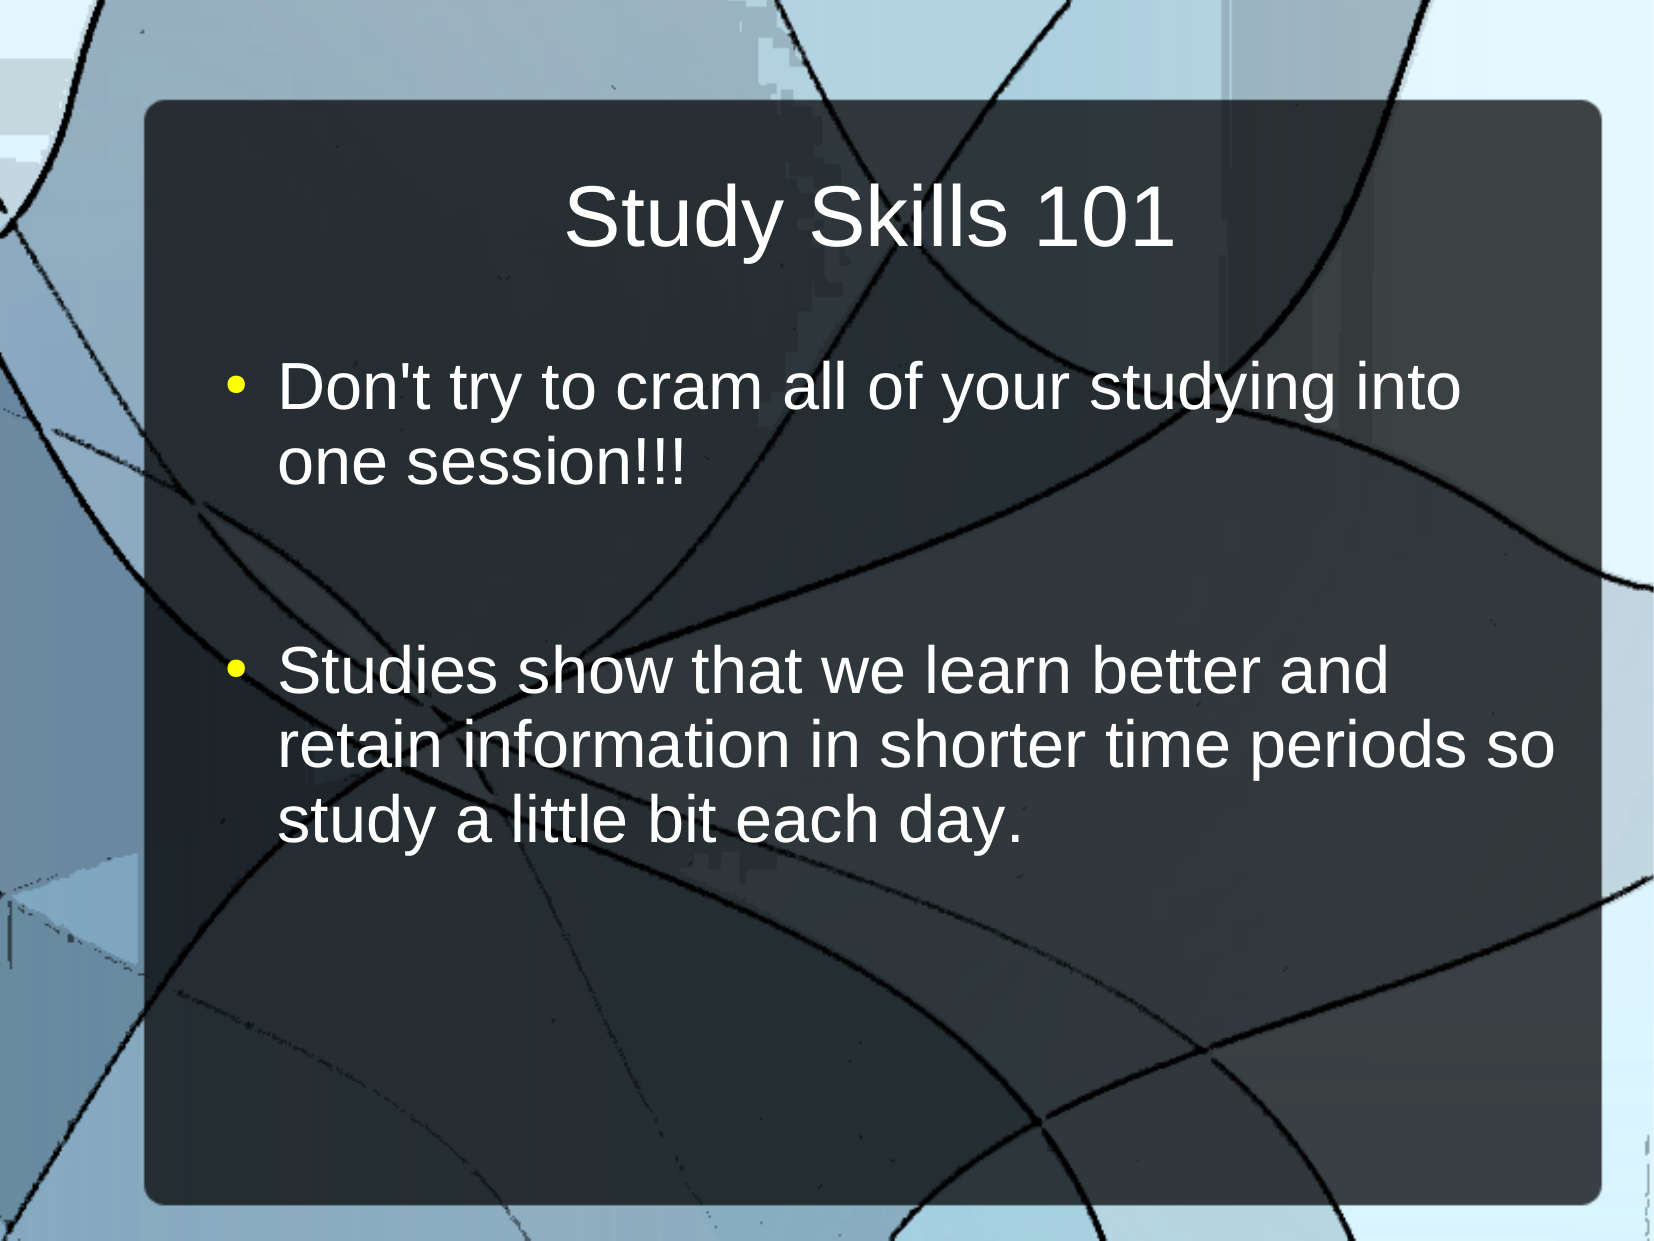

# Study Skills 101
Don't try to cram all of your studying into one session!!!
Studies show that we learn better and retain information in shorter time periods so study a little bit each day.